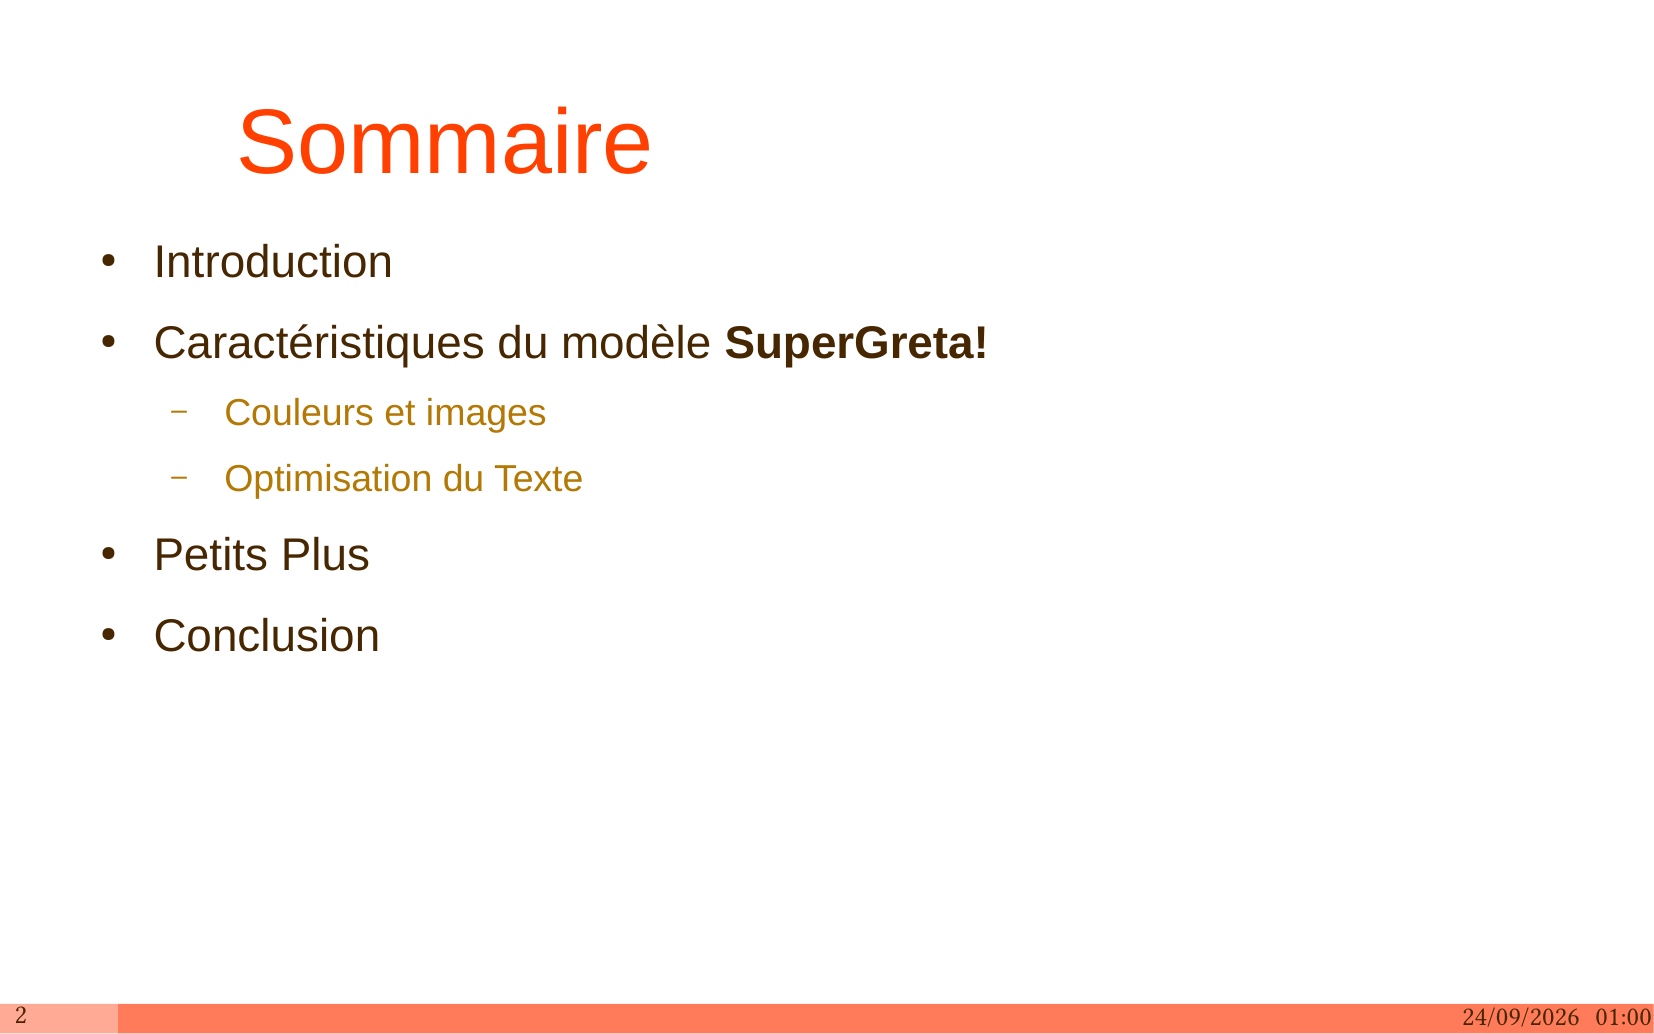

# Sommaire
Introduction
Caractéristiques du modèle SuperGreta!
Couleurs et images
Optimisation du Texte
Petits Plus
Conclusion